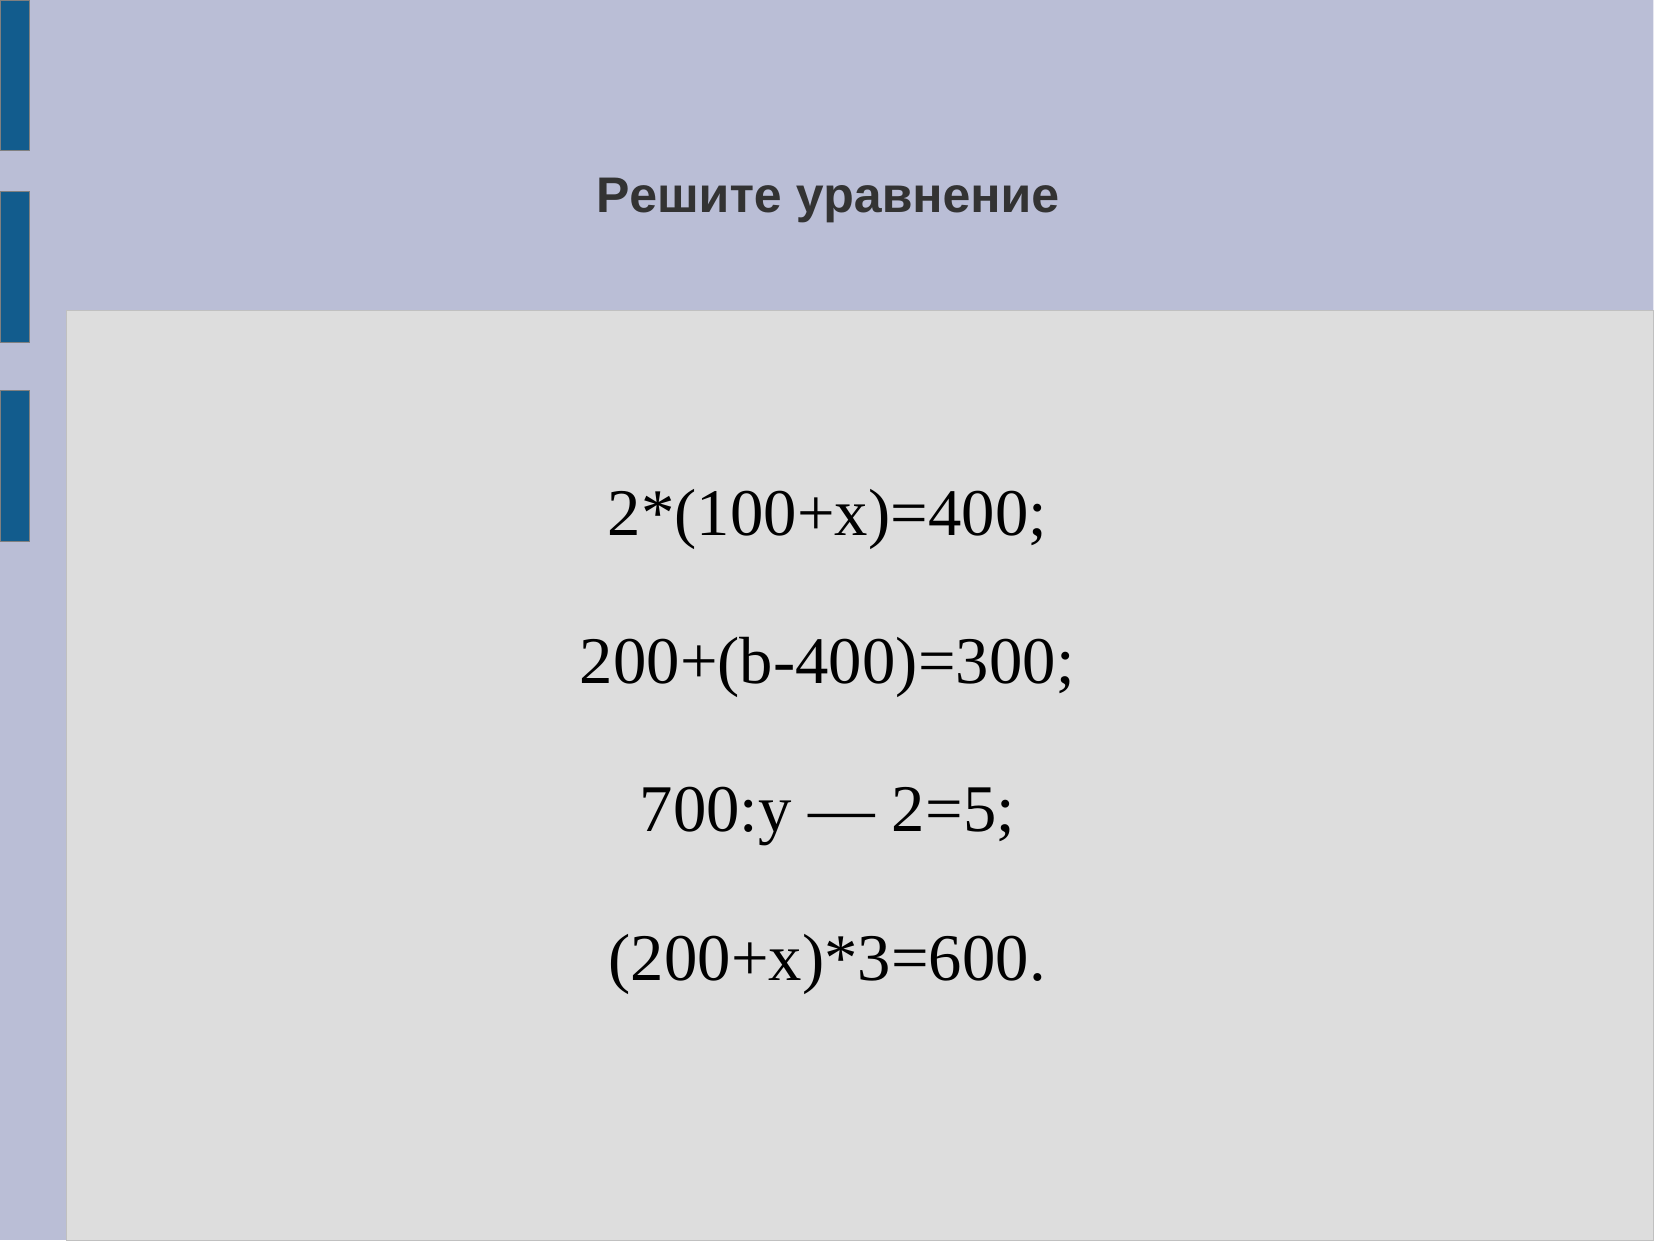

# Решите уравнение
2*(100+х)=400;
200+(b-400)=300;
700:y — 2=5;
(200+x)*3=600.